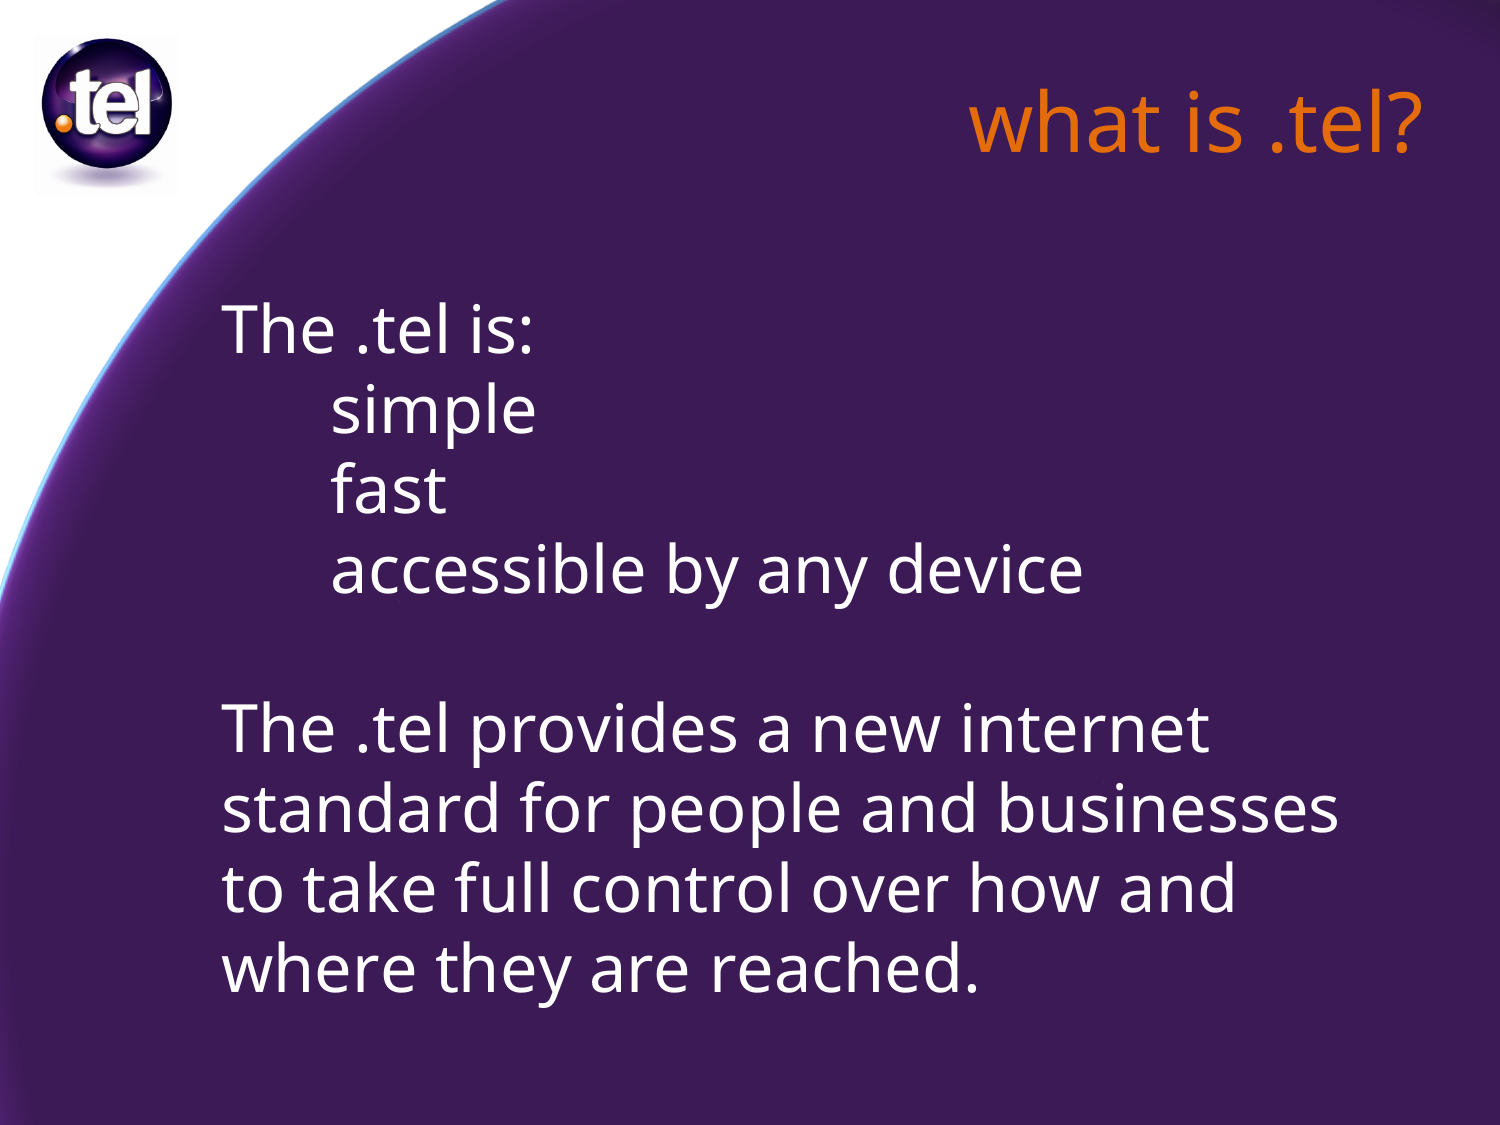

# what is .tel?
The .tel is:
 simple
 fast
 accessible by any device
The .tel provides a new internet standard for people and businesses to take full control over how and where they are reached.